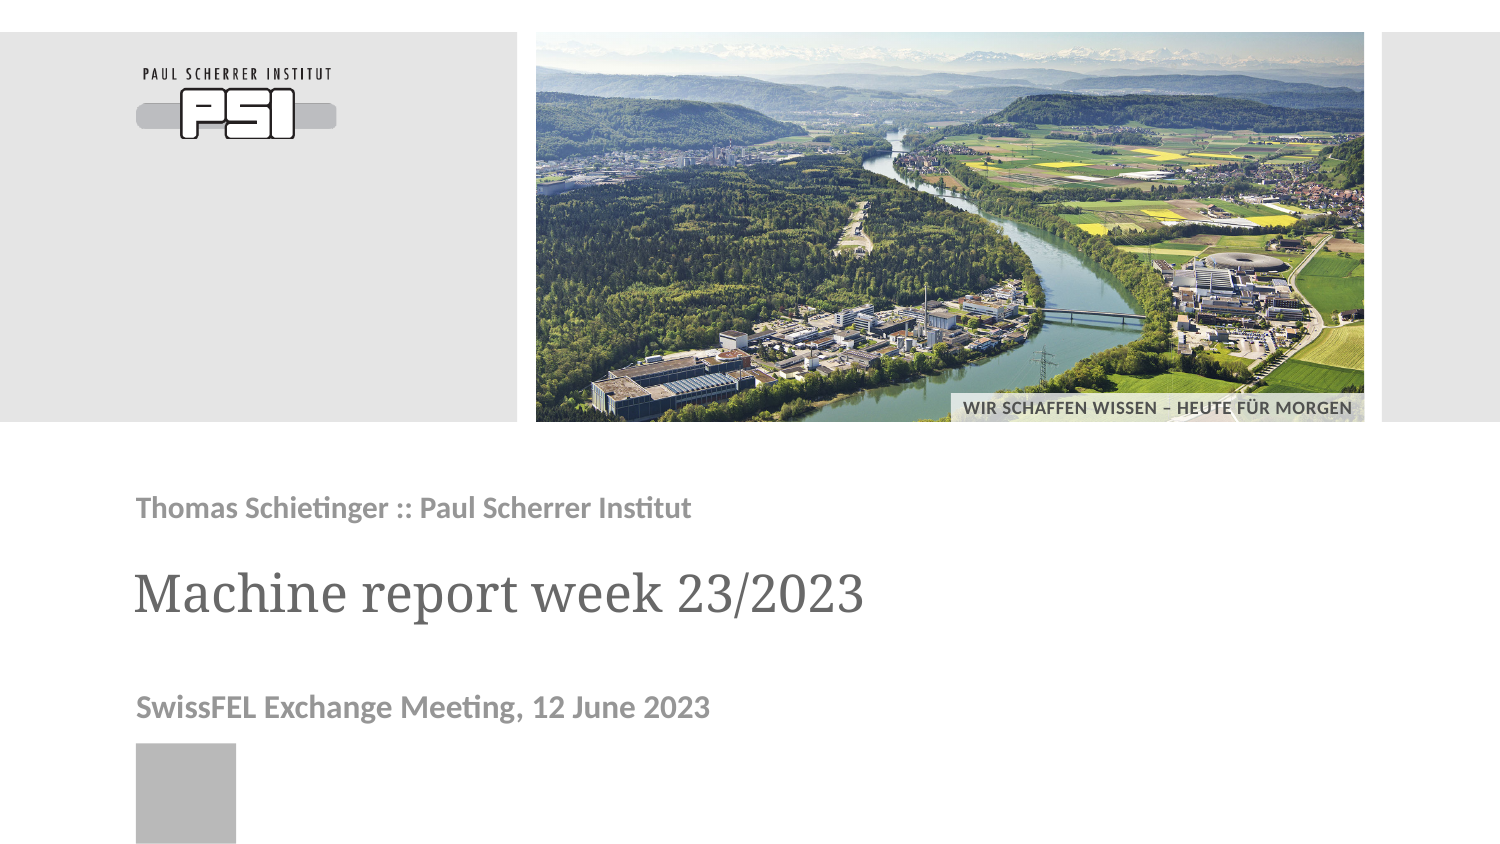

Thomas Schietinger :: Paul Scherrer Institut
# Machine report week 23/2023
SwissFEL Exchange Meeting, 12 June 2023